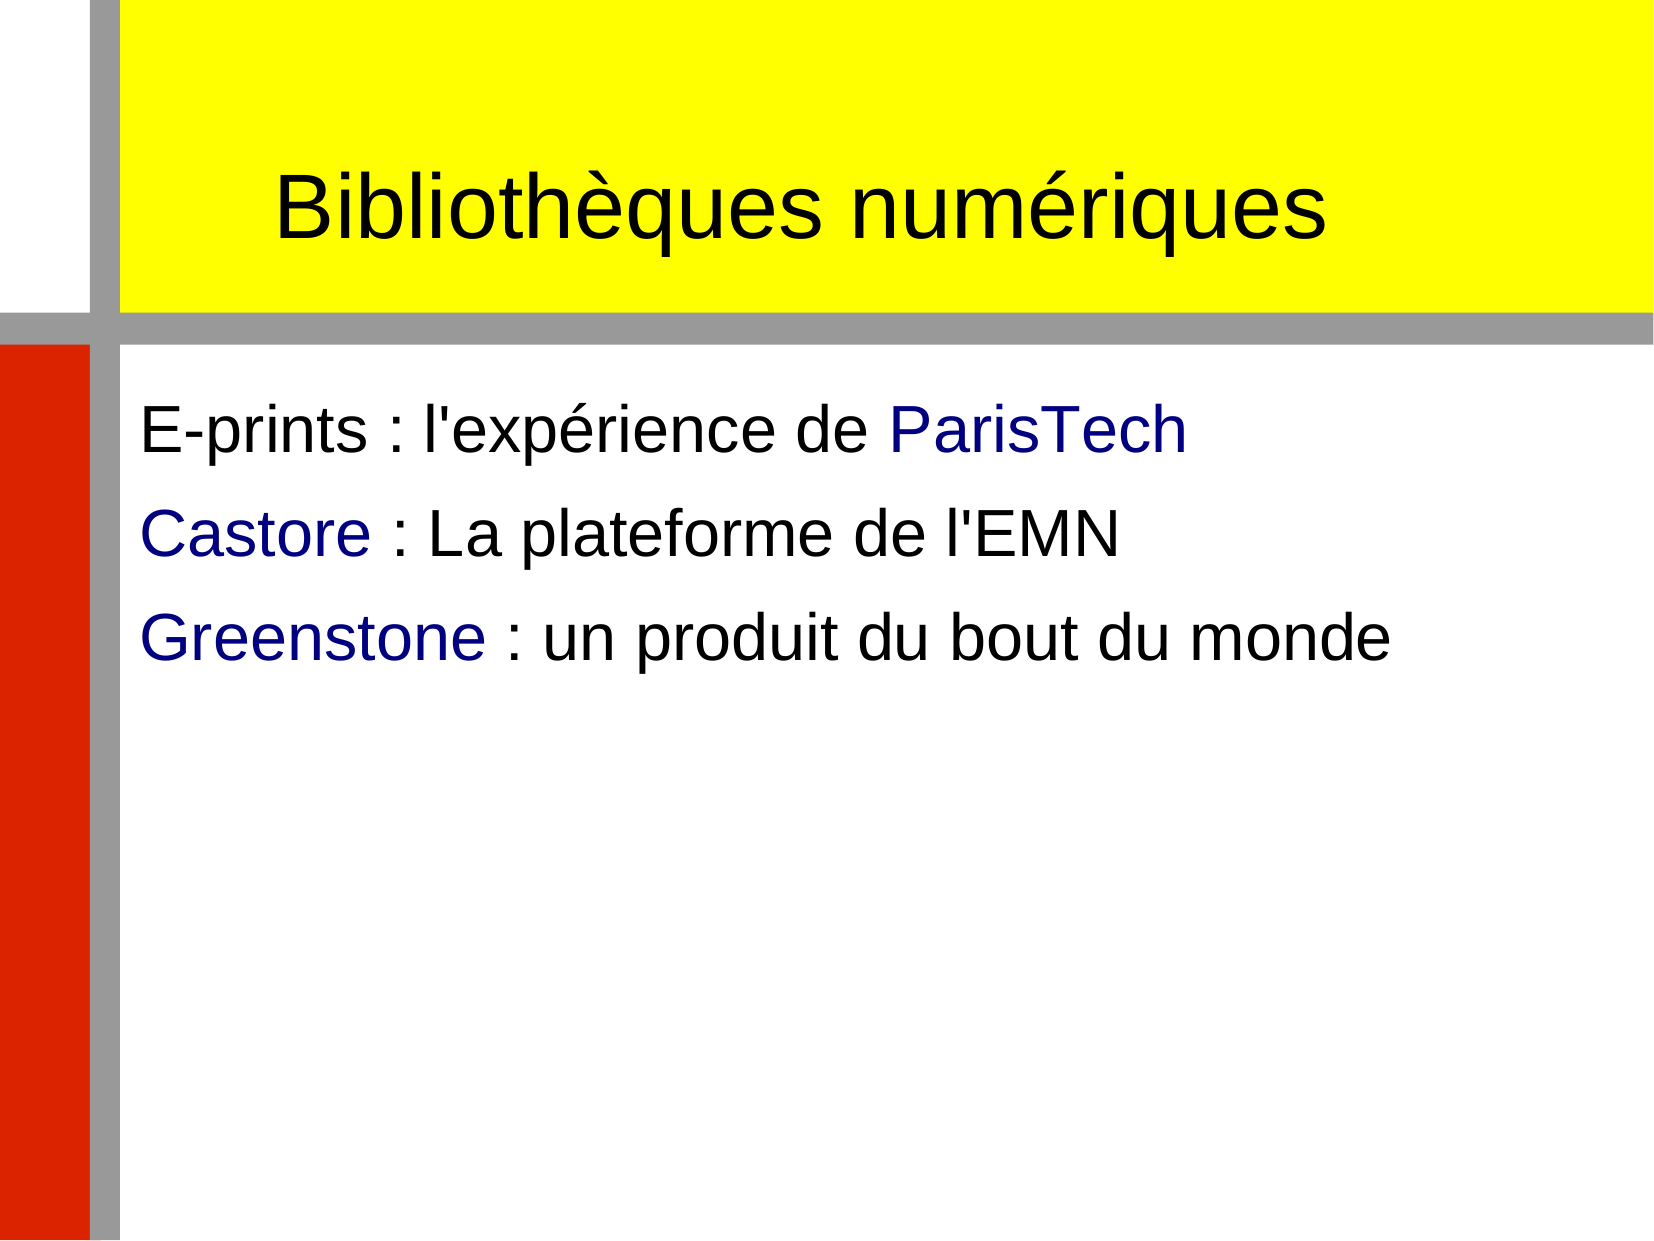

# Bibliothèques numériques
E-prints : l'expérience de ParisTech
Castore : La plateforme de l'EMN
Greenstone : un produit du bout du monde